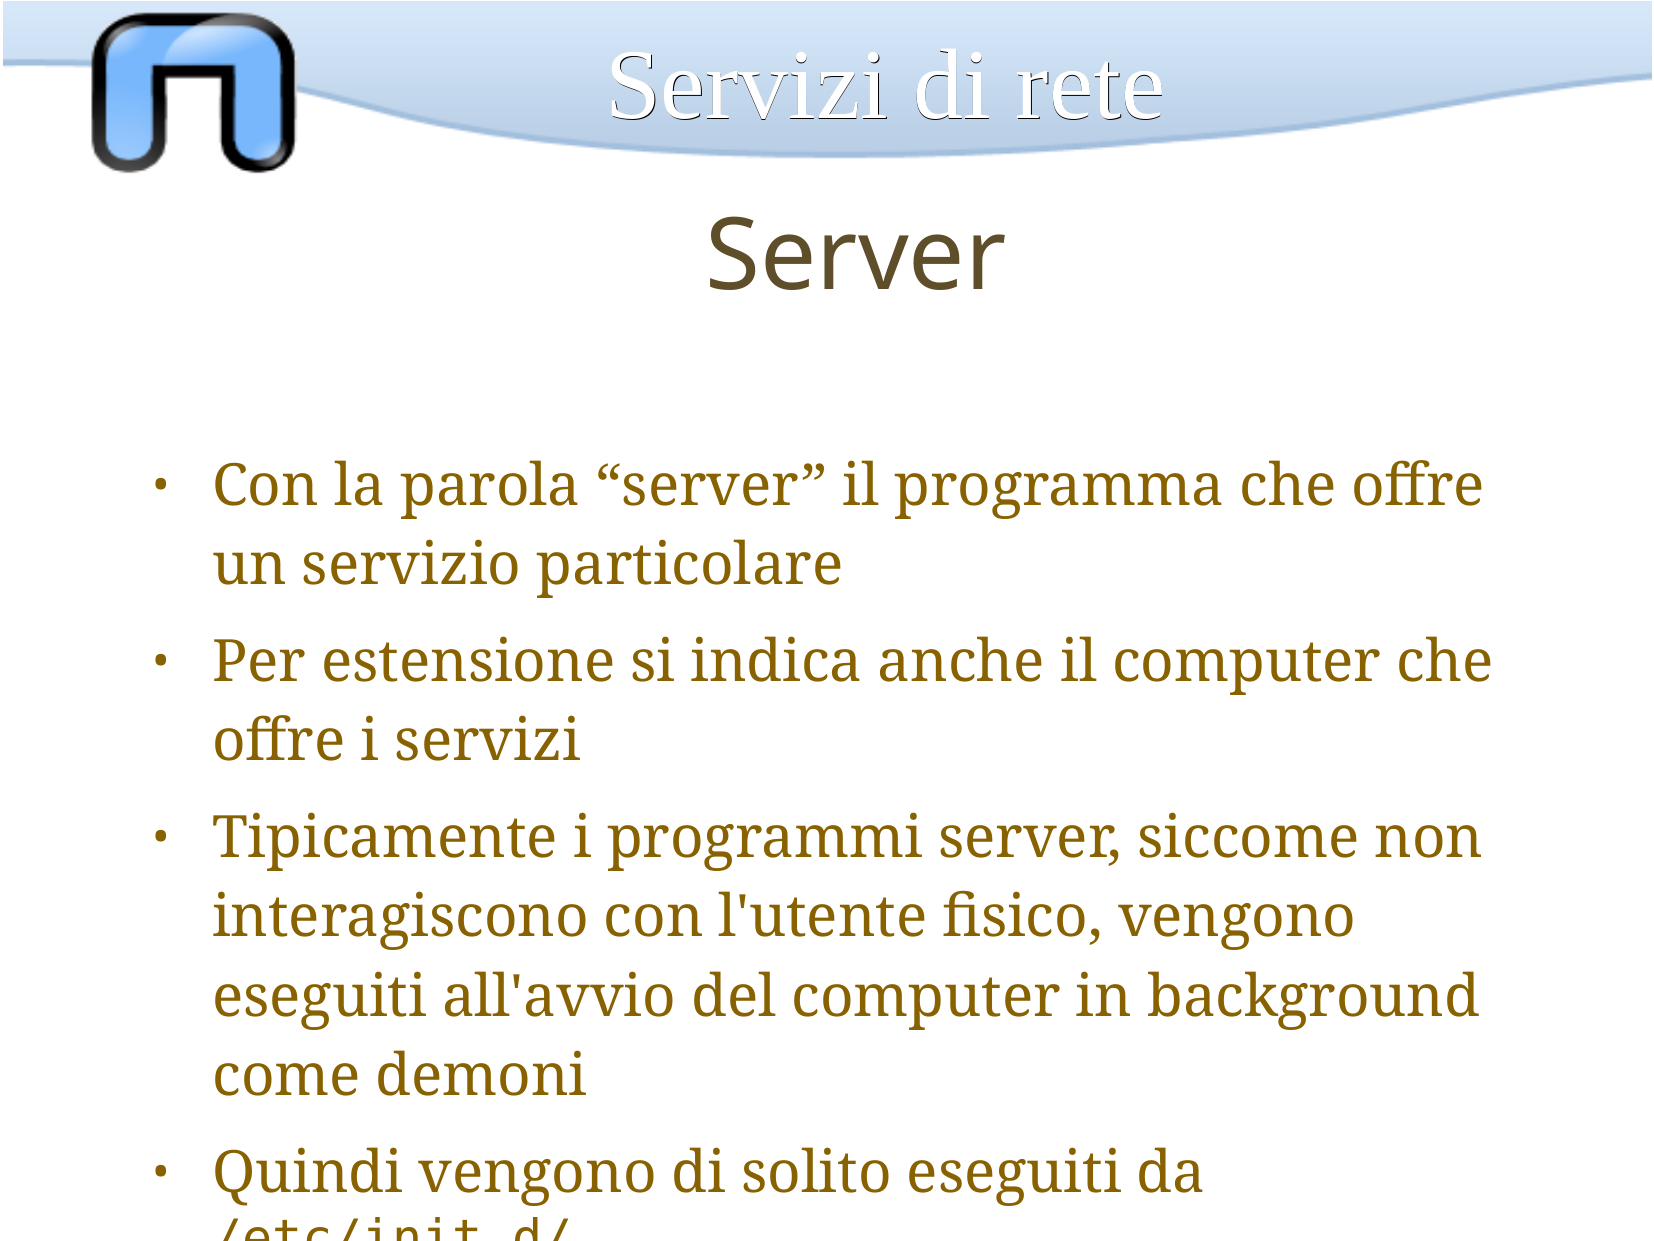

Servizi di rete
# Server
Con la parola “server” il programma che offre un servizio particolare
Per estensione si indica anche il computer che offre i servizi
Tipicamente i programmi server, siccome non interagiscono con l'utente fisico, vengono eseguiti all'avvio del computer in background come demoni
Quindi vengono di solito eseguiti da /etc/init.d/